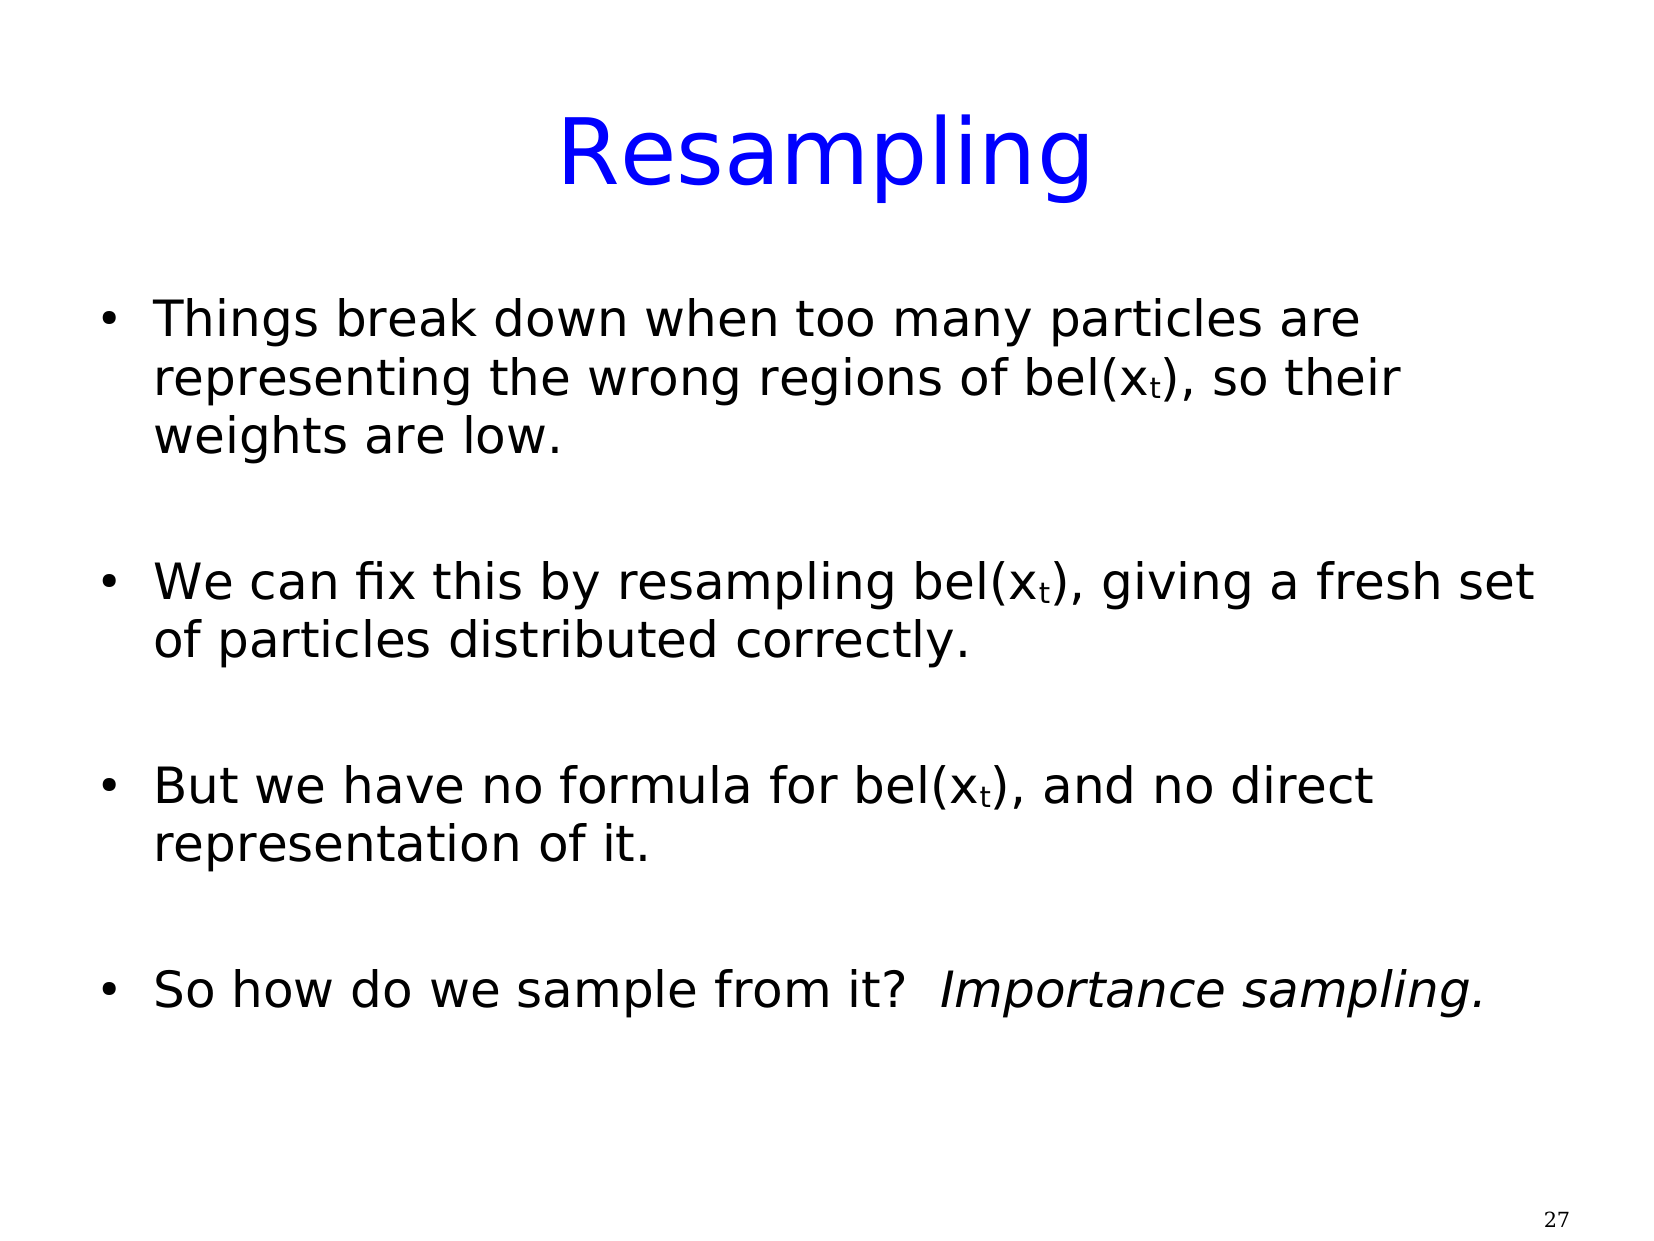

# Resampling
Things break down when too many particles are representing the wrong regions of bel(xt), so their weights are low.
We can fix this by resampling bel(xt), giving a fresh set of particles distributed correctly.
But we have no formula for bel(xt), and no direct representation of it.
So how do we sample from it? Importance sampling.
27